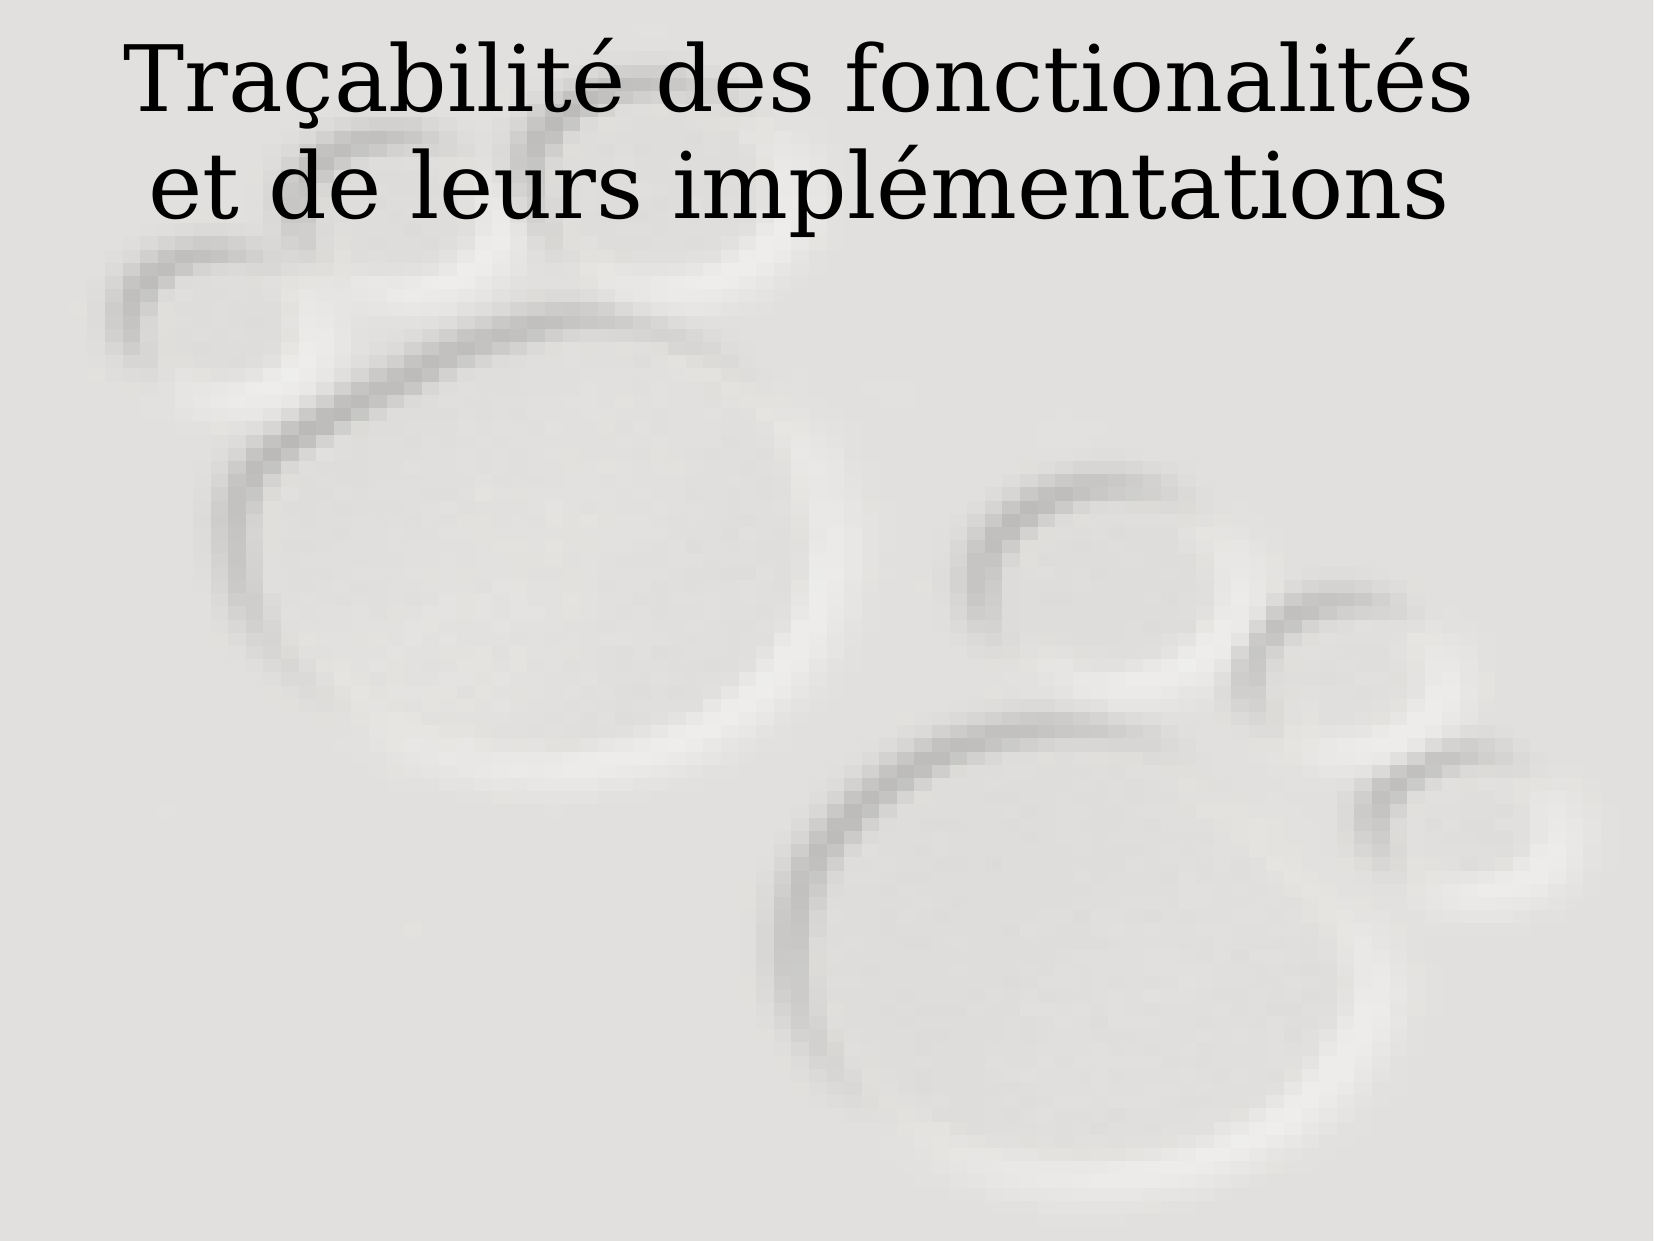

# Traçabilité des fonctionalités et de leurs implémentations